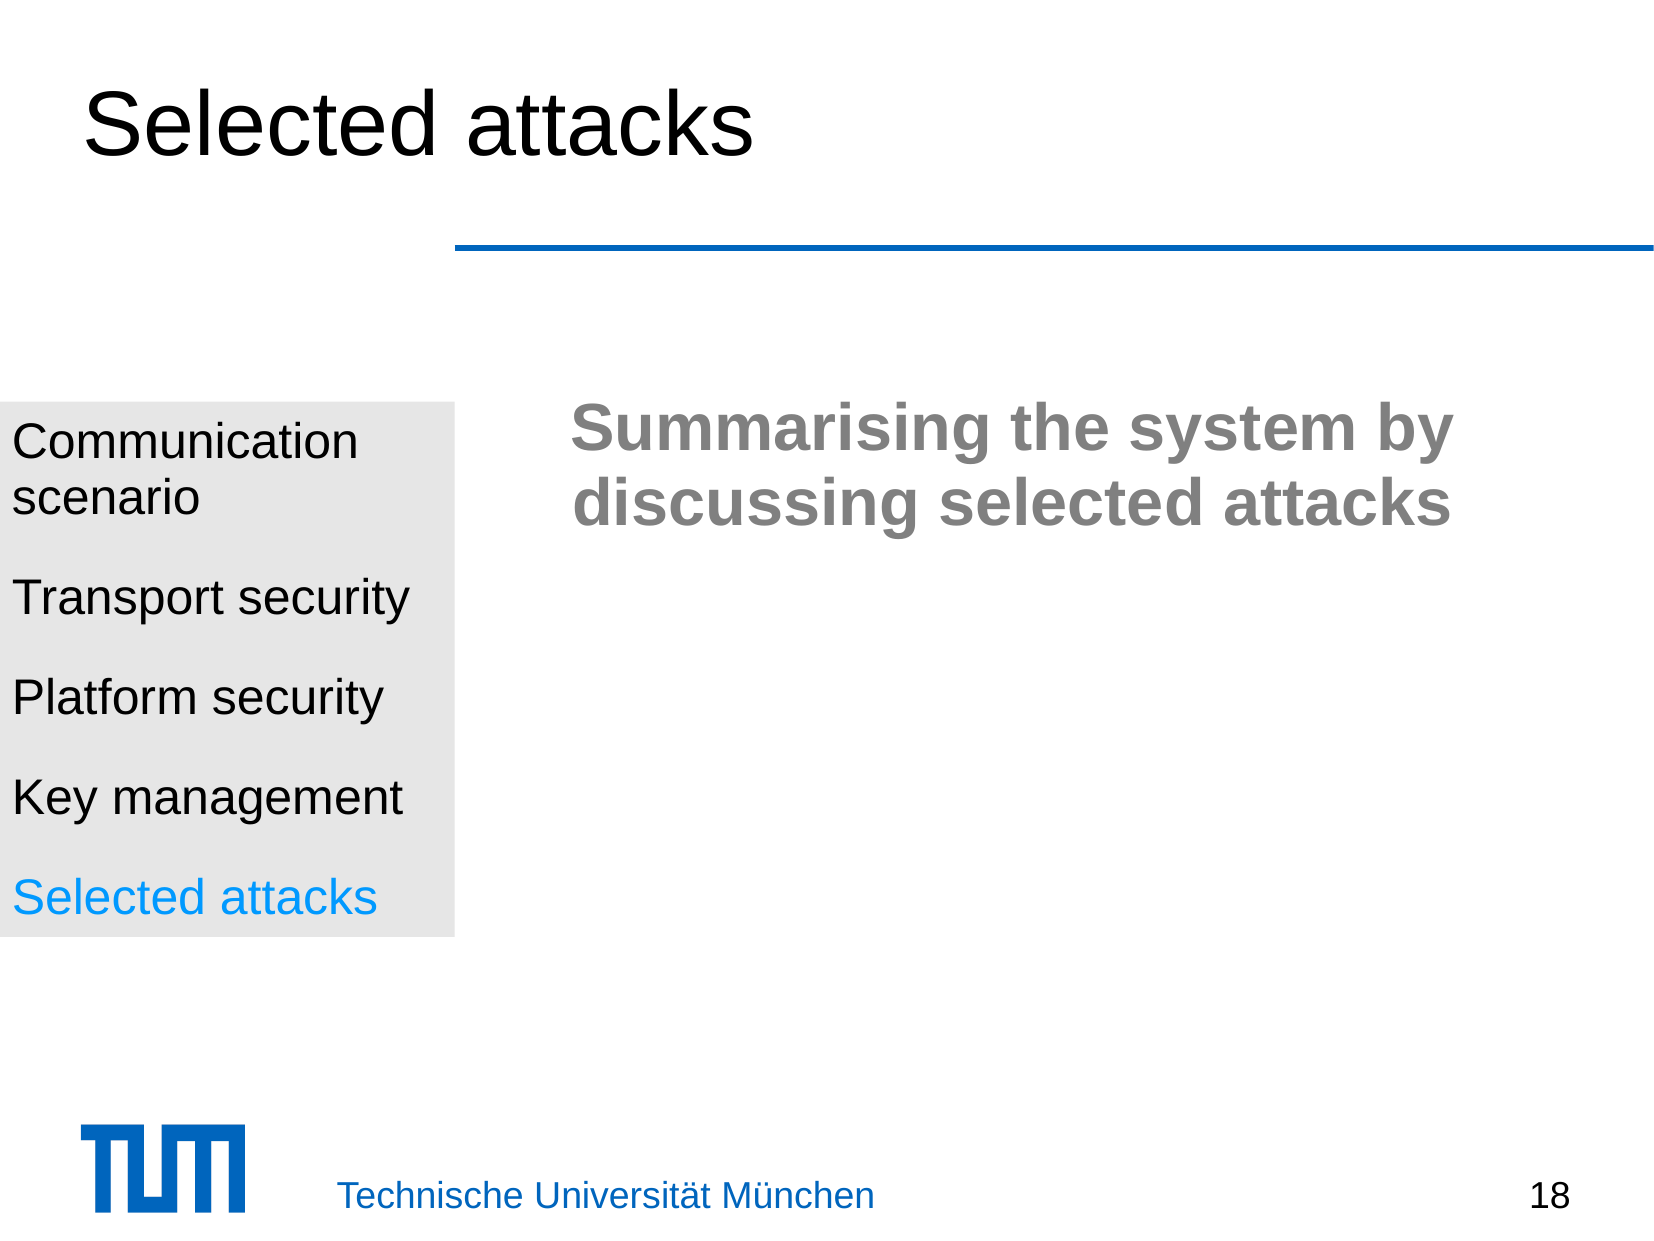

# Selected attacks
Summarising the system by discussing selected attacks
Communication scenario
Transport security
Platform security
Key management
Selected attacks
18